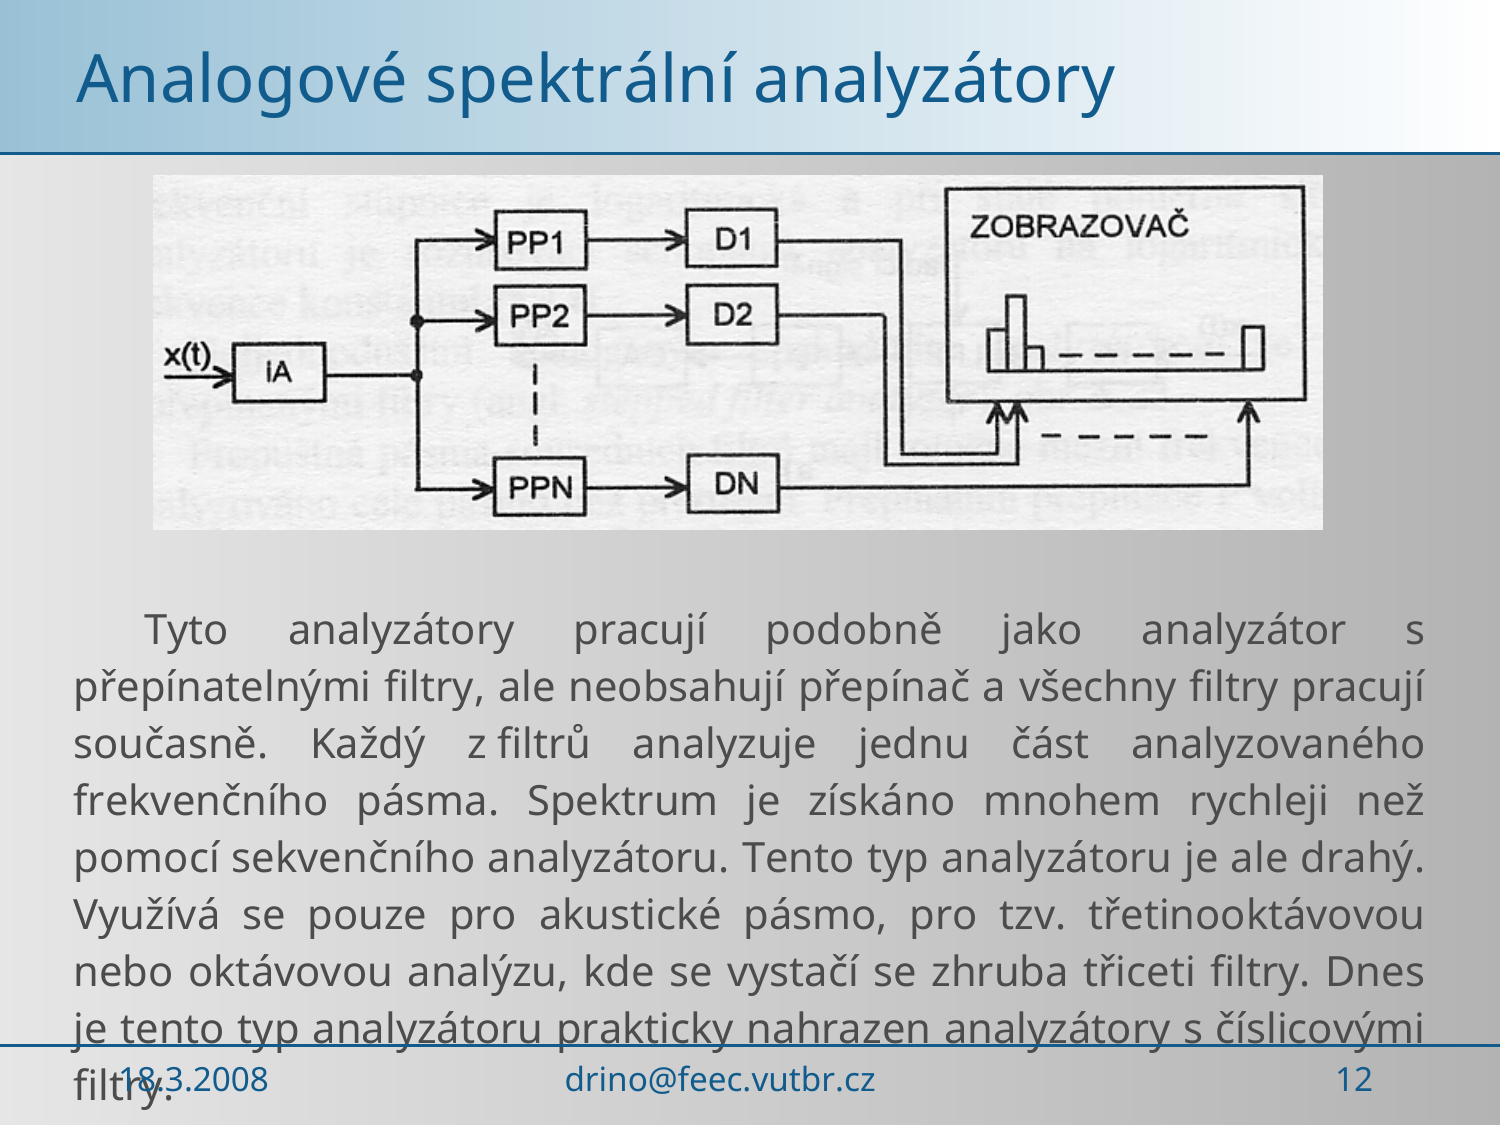

# Analogové spektrální analyzátory
Tyto analyzátory pracují podobně jako analyzátor s přepínatelnými filtry, ale neobsahují přepínač a všechny filtry pracují současně. Každý z filtrů analyzuje jednu část analyzovaného frekvenčního pásma. Spektrum je získáno mnohem rychleji než pomocí sekvenčního analyzátoru. Tento typ analyzátoru je ale drahý. Využívá se pouze pro akustické pásmo, pro tzv. třetinooktávovou nebo oktávovou analýzu, kde se vystačí se zhruba třiceti filtry. Dnes je tento typ analyzátoru prakticky nahrazen analyzátory s číslicovými filtry.
18.3.2008
drino@feec.vutbr.cz